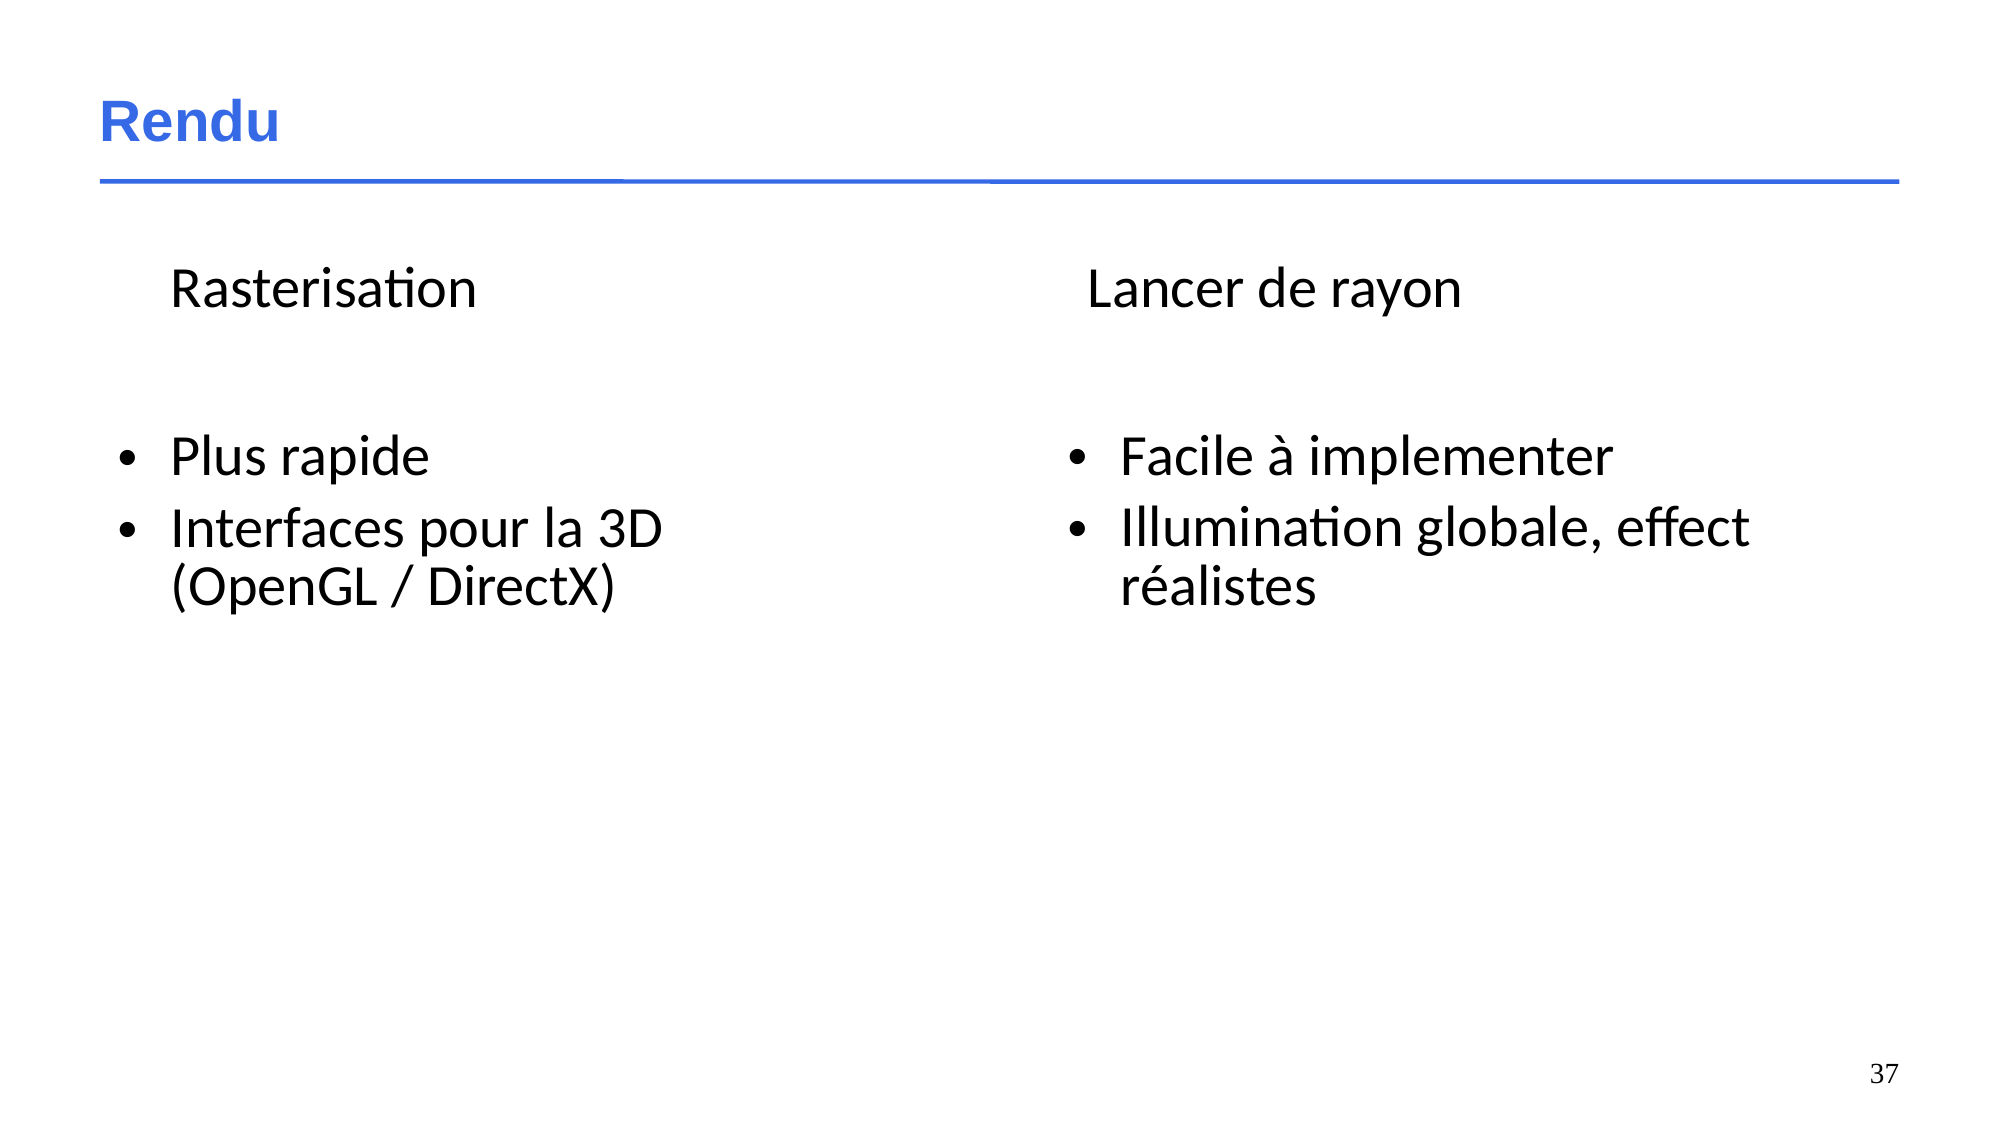

Rendu
# Rasterisation Lancer de rayon
Facile à implementer
Illumination globale, effect réalistes
Plus rapide
Interfaces pour la 3D (OpenGL / DirectX)
37